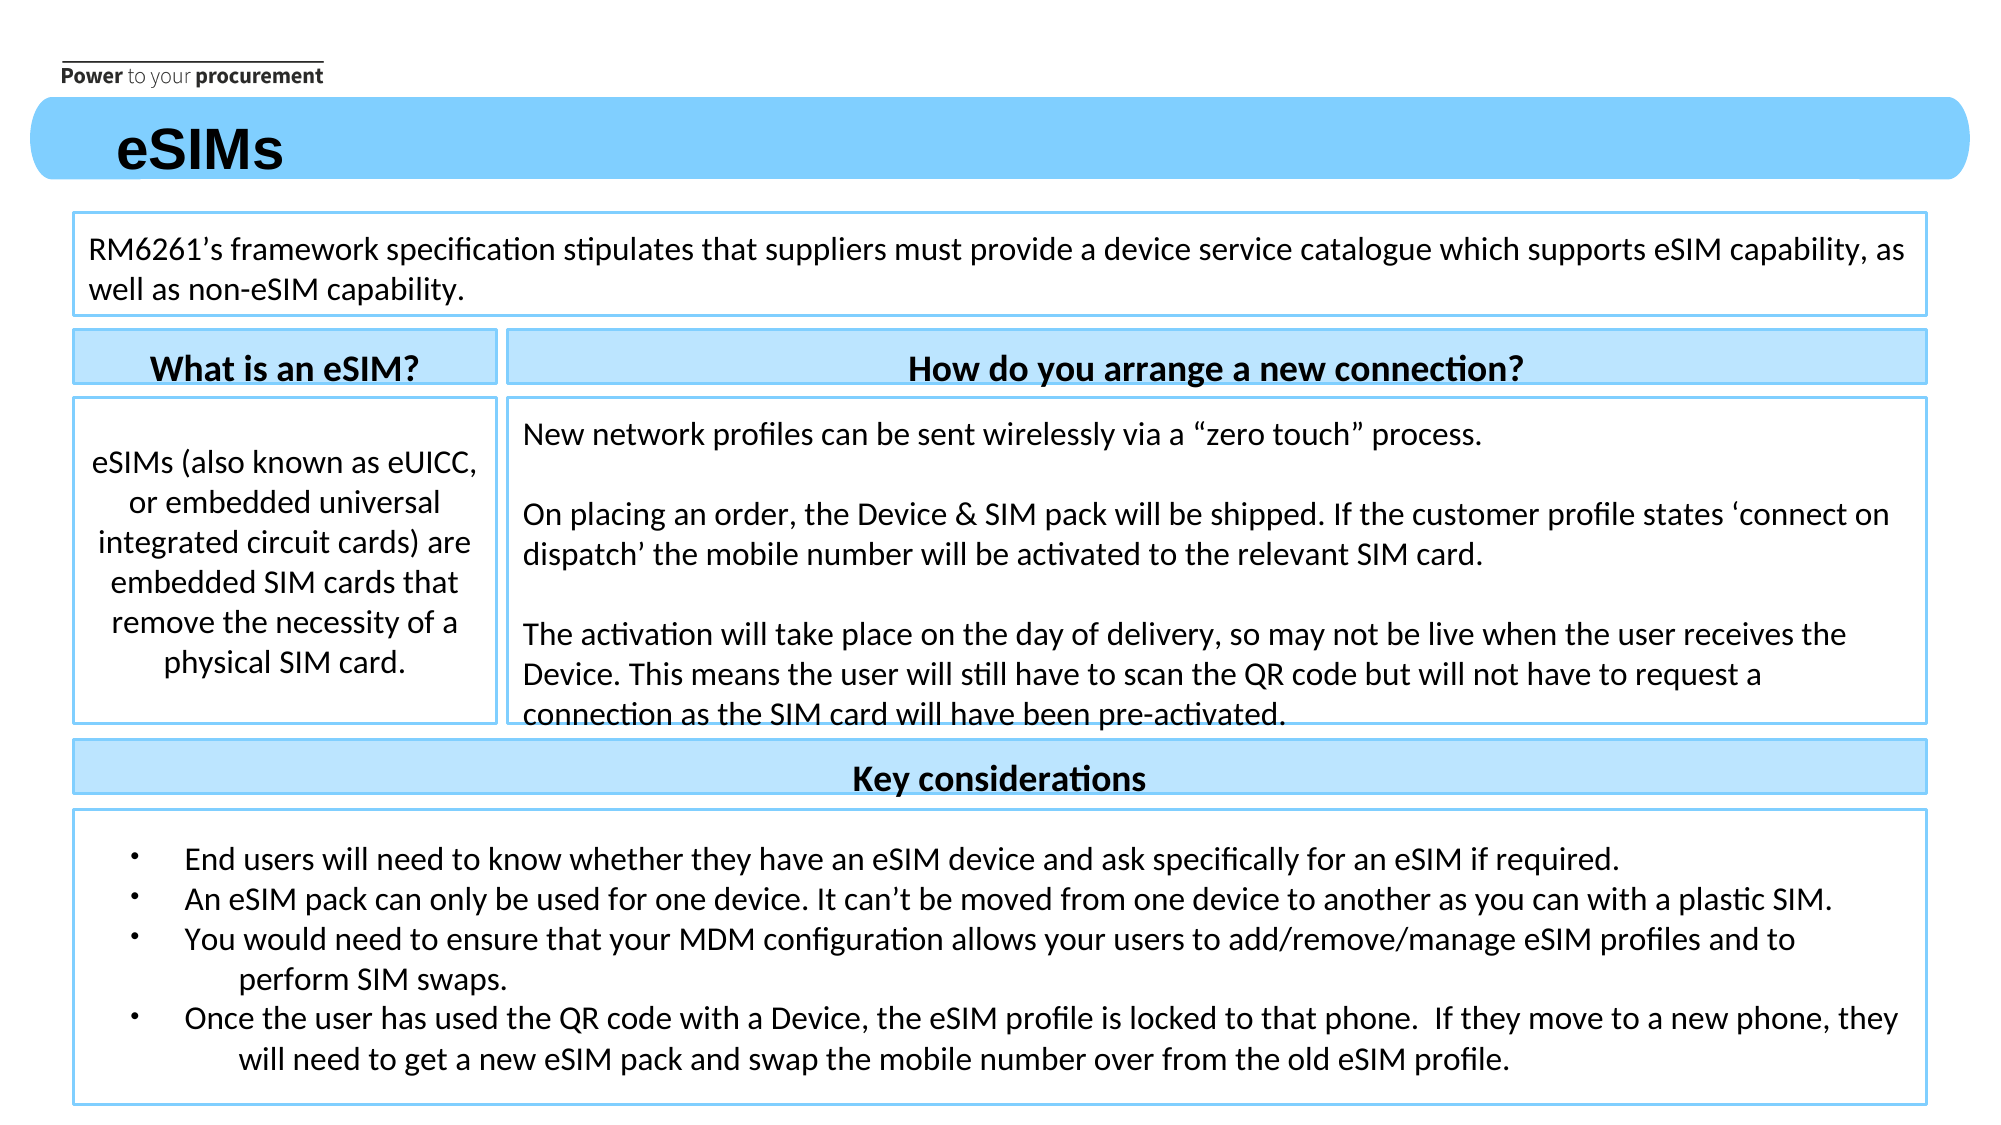

# eSIMs
RM6261’s framework specification stipulates that suppliers must provide a device service catalogue which supports eSIM capability, as well as non-eSIM capability.
What is an eSIM?
How do you arrange a new connection?
eSIMs (also known as eUICC, or embedded universal integrated circuit cards) are embedded SIM cards that remove the necessity of a physical SIM card.
New network profiles can be sent wirelessly via a “zero touch” process.
On placing an order, the Device & SIM pack will be shipped. If the customer profile states ‘connect on dispatch’ the mobile number will be activated to the relevant SIM card.
The activation will take place on the day of delivery, so may not be live when the user receives the Device. This means the user will still have to scan the QR code but will not have to request a connection as the SIM card will have been pre-activated.
Key considerations
End users will need to know whether they have an eSIM device and ask specifically for an eSIM if required.
An eSIM pack can only be used for one device. It can’t be moved from one device to another as you can with a plastic SIM.
You would need to ensure that your MDM configuration allows your users to add/remove/manage eSIM profiles and to perform SIM swaps.
Once the user has used the QR code with a Device, the eSIM profile is locked to that phone. If they move to a new phone, they will need to get a new eSIM pack and swap the mobile number over from the old eSIM profile.